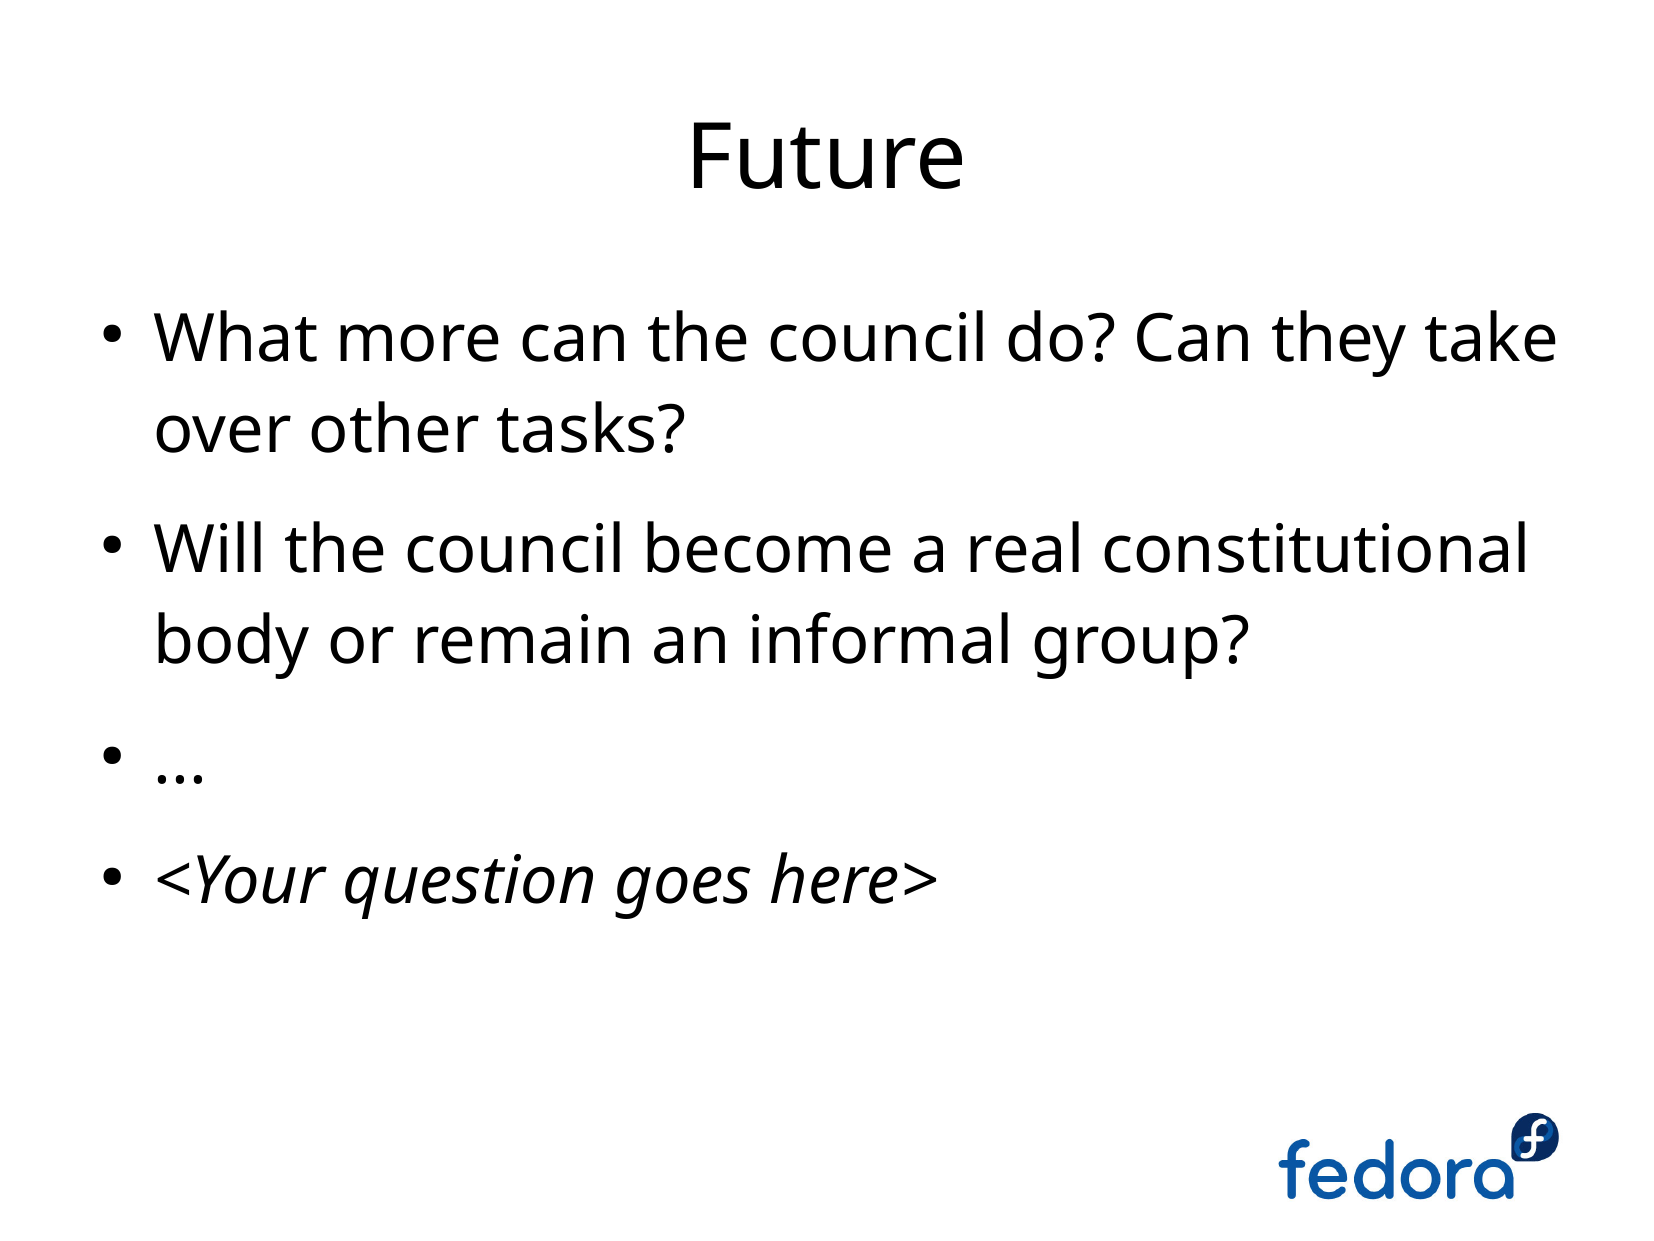

# Future
What more can the council do? Can they take over other tasks?
Will the council become a real constitutional body or remain an informal group?
...
<Your question goes here>